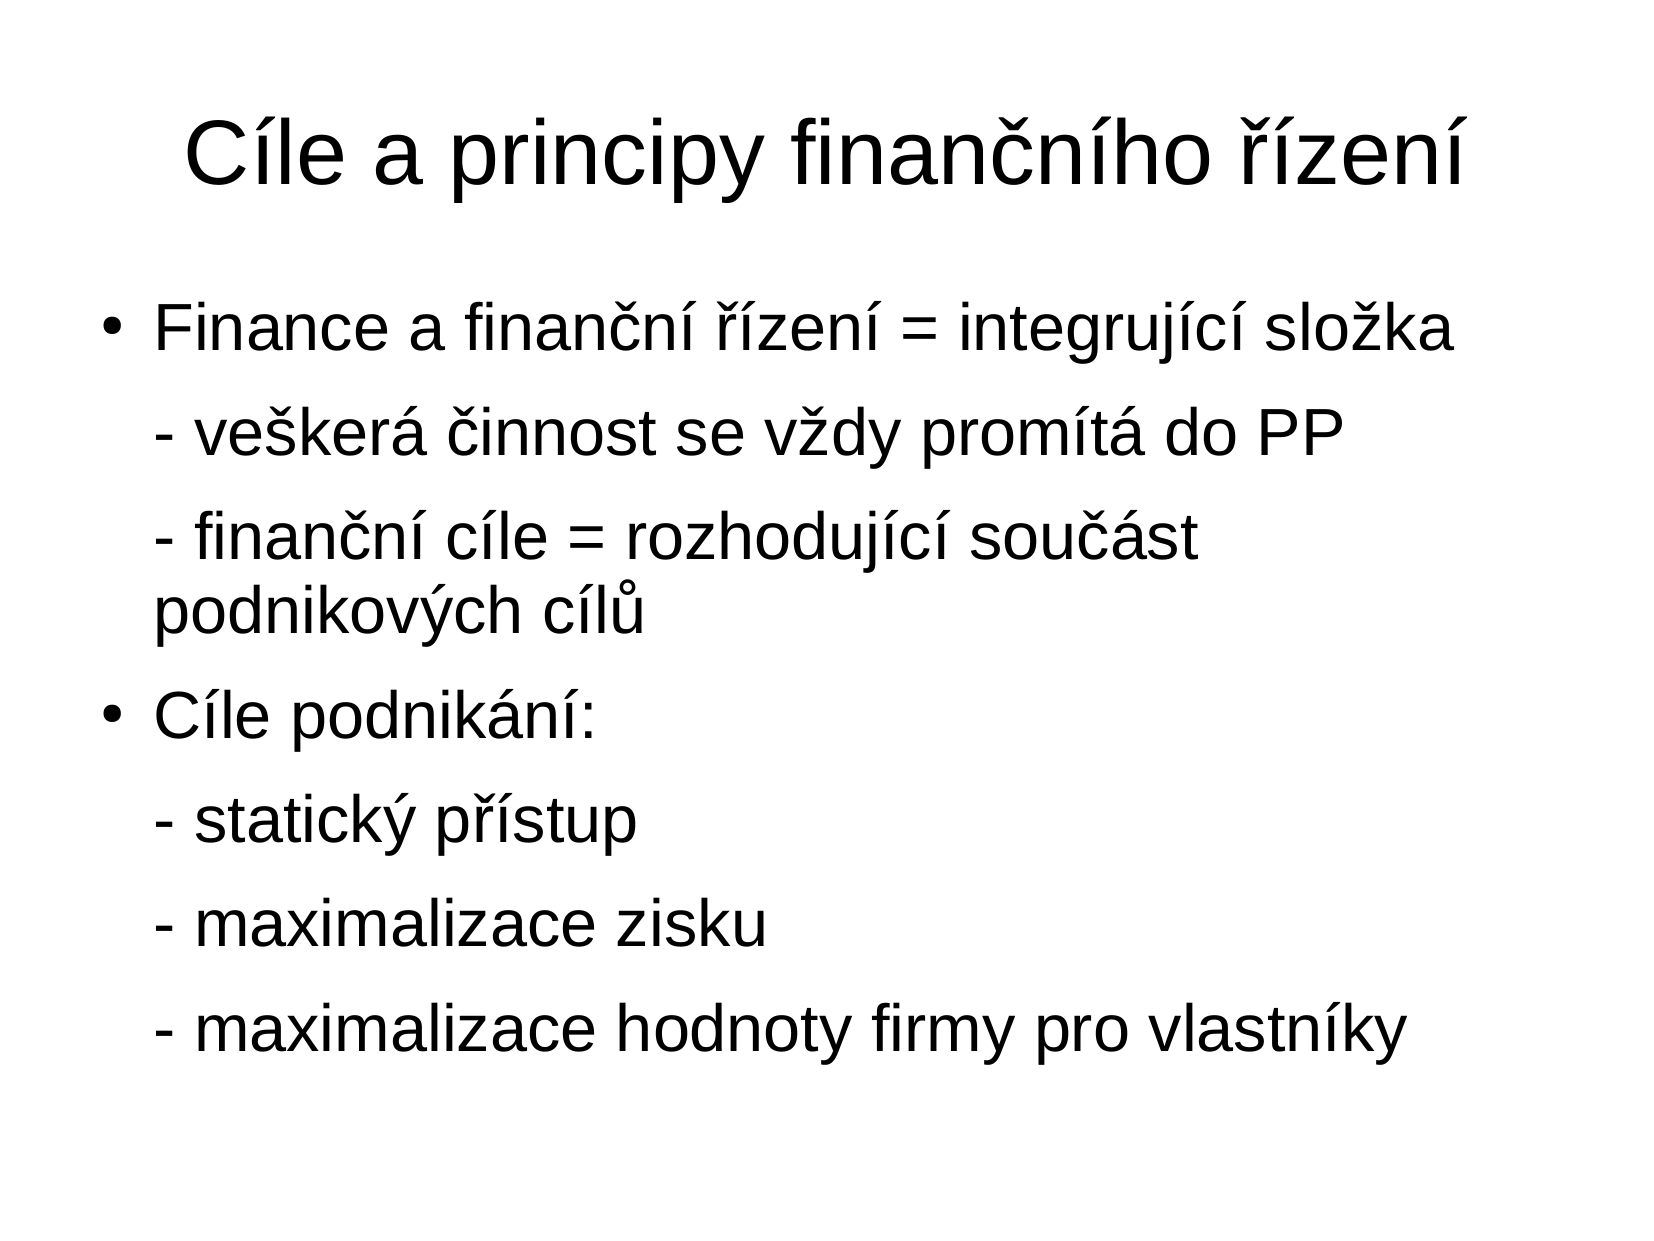

# Cíle a principy finančního řízení
Finance a finanční řízení = integrující složka
- veškerá činnost se vždy promítá do PP
- finanční cíle = rozhodující součást podnikových cílů
Cíle podnikání:
- statický přístup
- maximalizace zisku
- maximalizace hodnoty firmy pro vlastníky